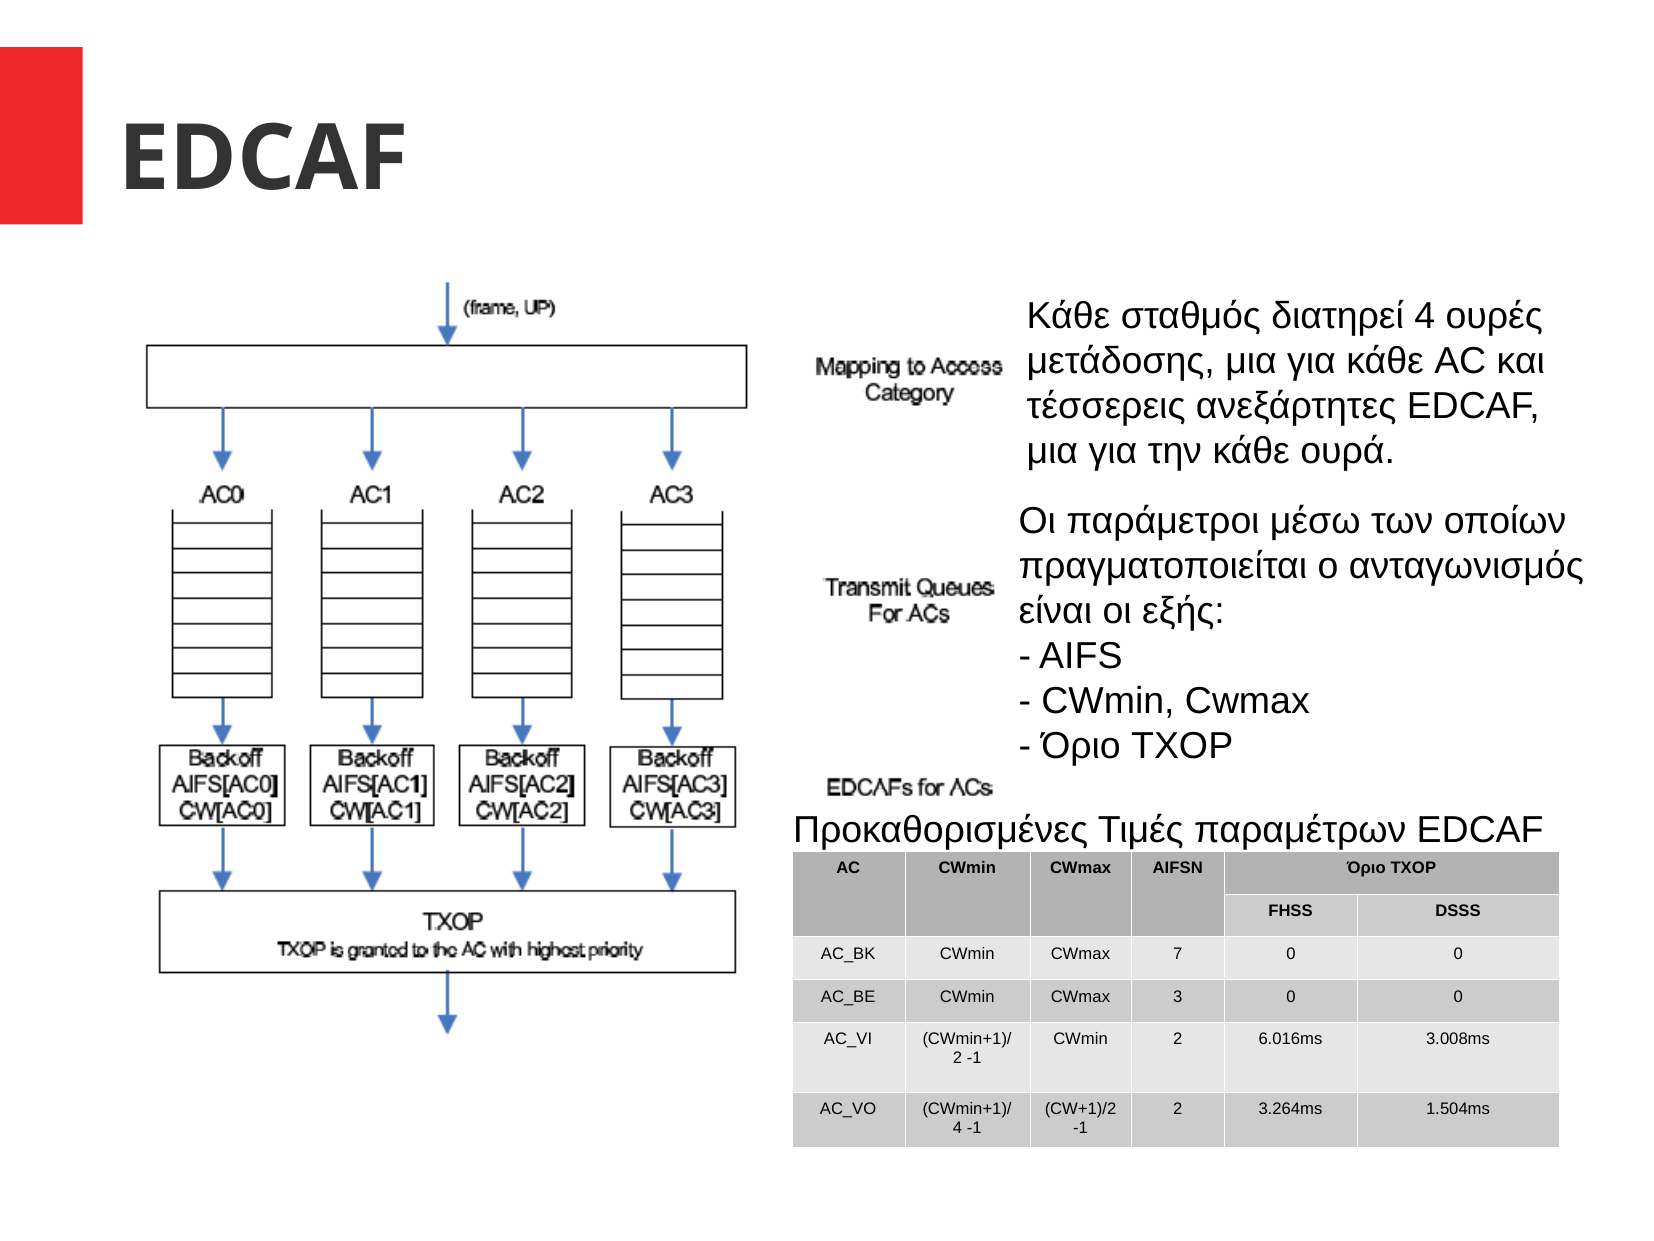

EDCAF
Κάθε σταθμός διατηρεί 4 ουρές
μετάδοσης, μια για κάθε AC και
τέσσερεις ανεξάρτητες EDCAF,
μια για την κάθε ουρά.
Οι παράμετροι μέσω των οποίων
πραγματοποιείται ο ανταγωνισμός
είναι οι εξής:
- AIFS
- CWmin, Cwmax
- Όριο TXOP
Προκαθορισμένες Τιμές παραμέτρων EDCAF
| AC | CWmin | CWmax | AIFSN | Όριο TXOP | |
| --- | --- | --- | --- | --- | --- |
| | | | | FHSS | DSSS |
| AC\_BK | CWmin | CWmax | 7 | 0 | 0 |
| AC\_BE | CWmin | CWmax | 3 | 0 | 0 |
| AC\_VI | (CWmin+1)/2 -1 | CWmin | 2 | 6.016ms | 3.008ms |
| AC\_VO | (CWmin+1)/4 -1 | (CW+1)/2 -1 | 2 | 3.264ms | 1.504ms |